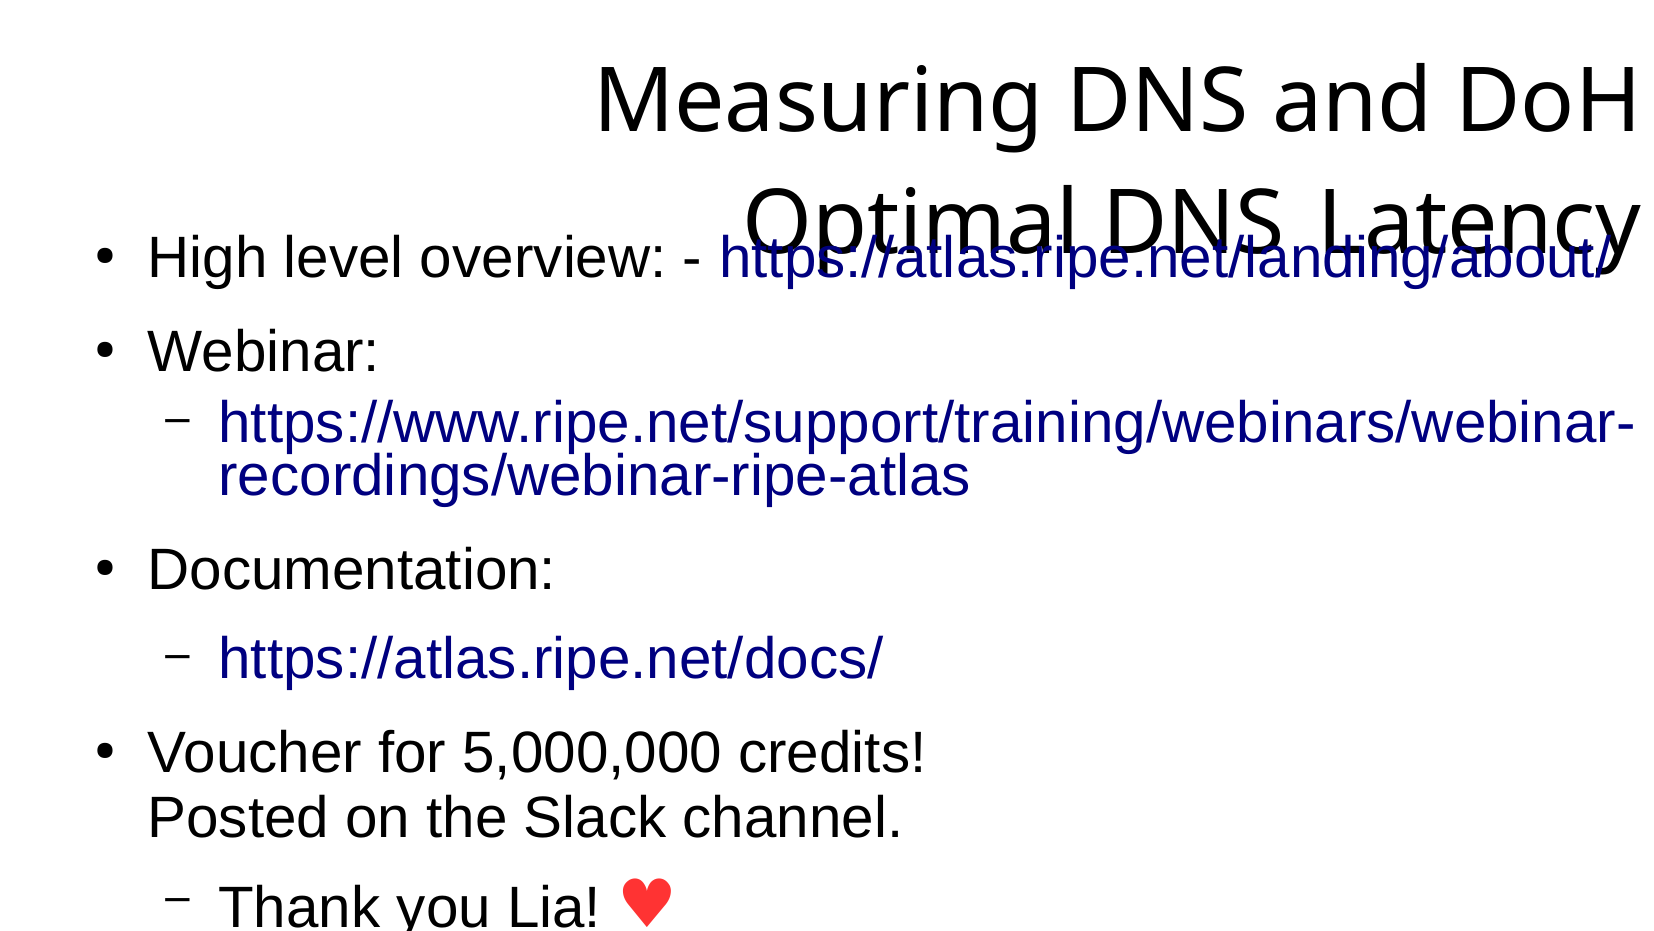

# Measuring DNS and DoH Optimal DNS Latency
High level overview: - https://atlas.ripe.net/landing/about/
Webinar:
https://www.ripe.net/support/training/webinars/webinar-recordings/webinar-ripe-atlas
Documentation:
https://atlas.ripe.net/docs/
Voucher for 5,000,000 credits!
Posted on the Slack channel.
Thank you Lia! ♥